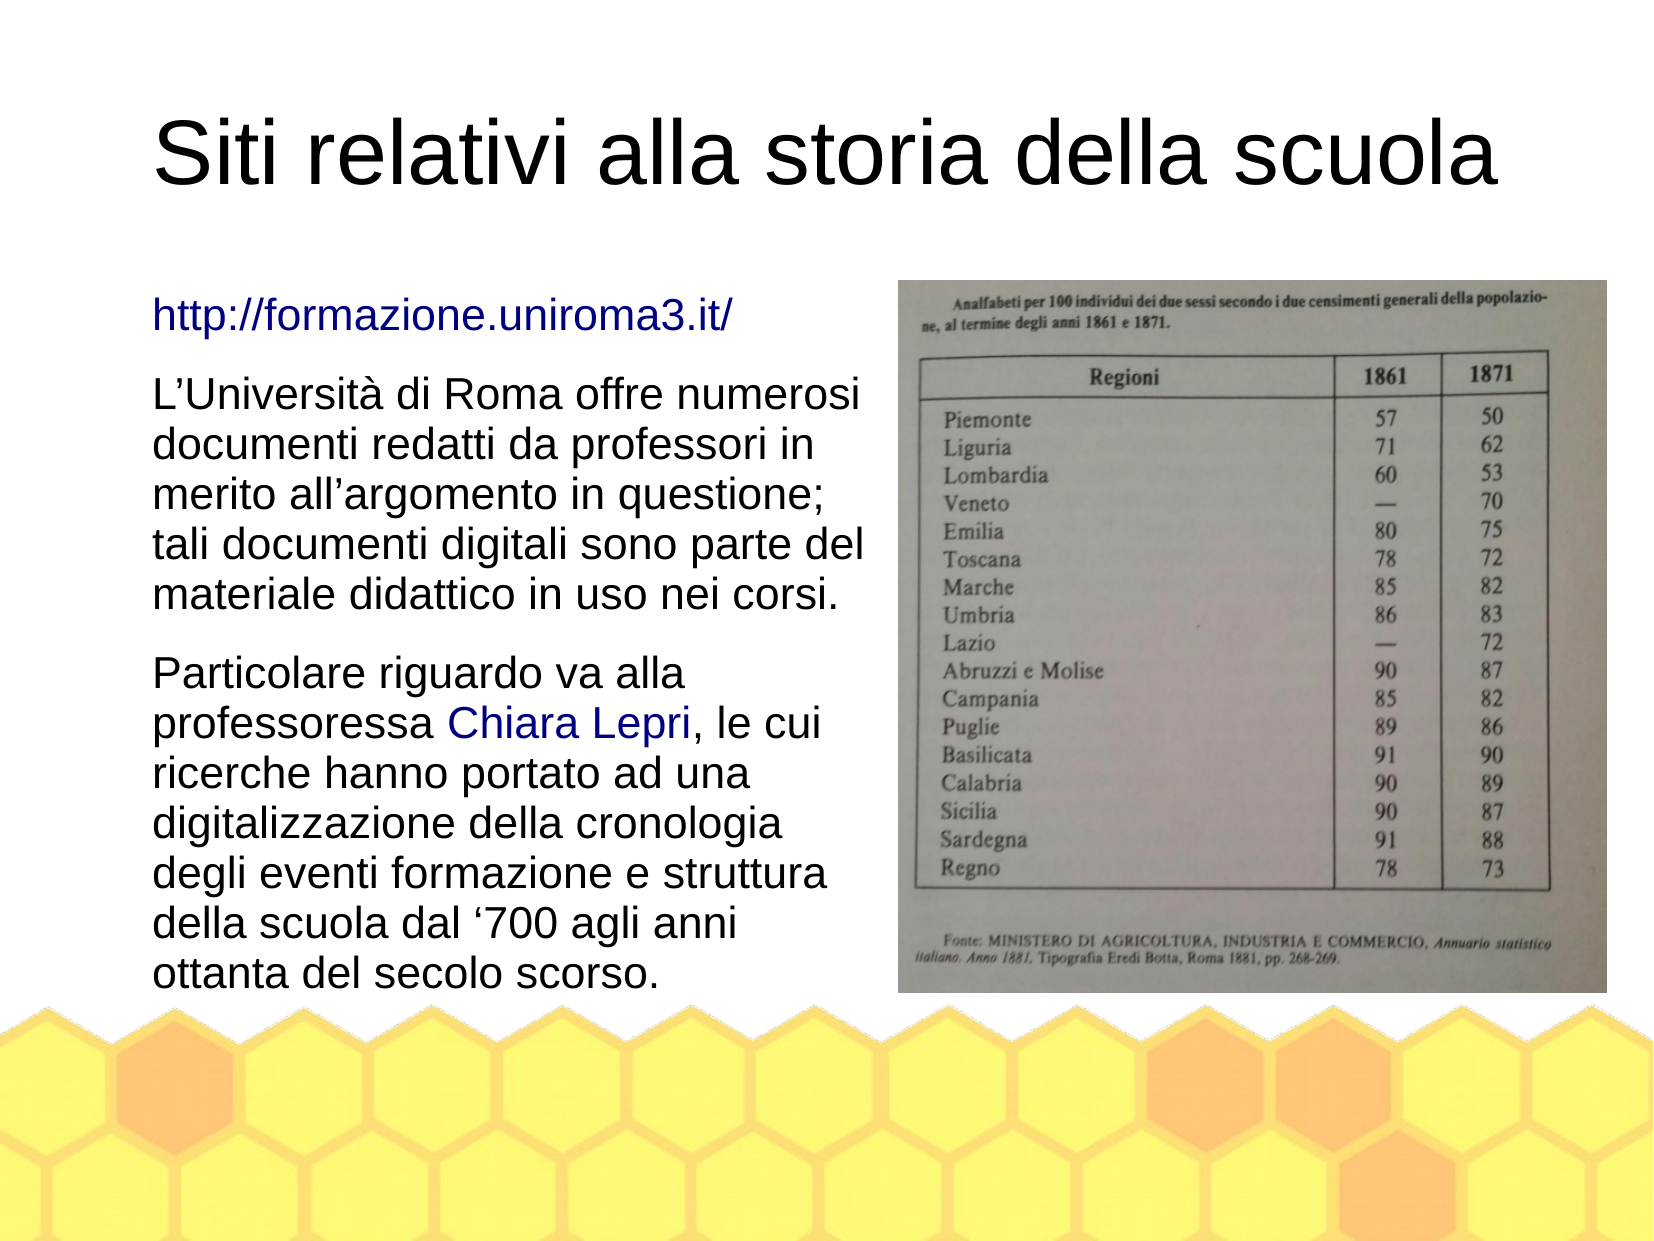

# Siti relativi alla storia della scuola
http://formazione.uniroma3.it/
L’Università di Roma offre numerosi documenti redatti da professori in merito all’argomento in questione; tali documenti digitali sono parte del materiale didattico in uso nei corsi.
Particolare riguardo va alla professoressa Chiara Lepri, le cui ricerche hanno portato ad una digitalizzazione della cronologia degli eventi formazione e struttura della scuola dal ‘700 agli anni ottanta del secolo scorso.